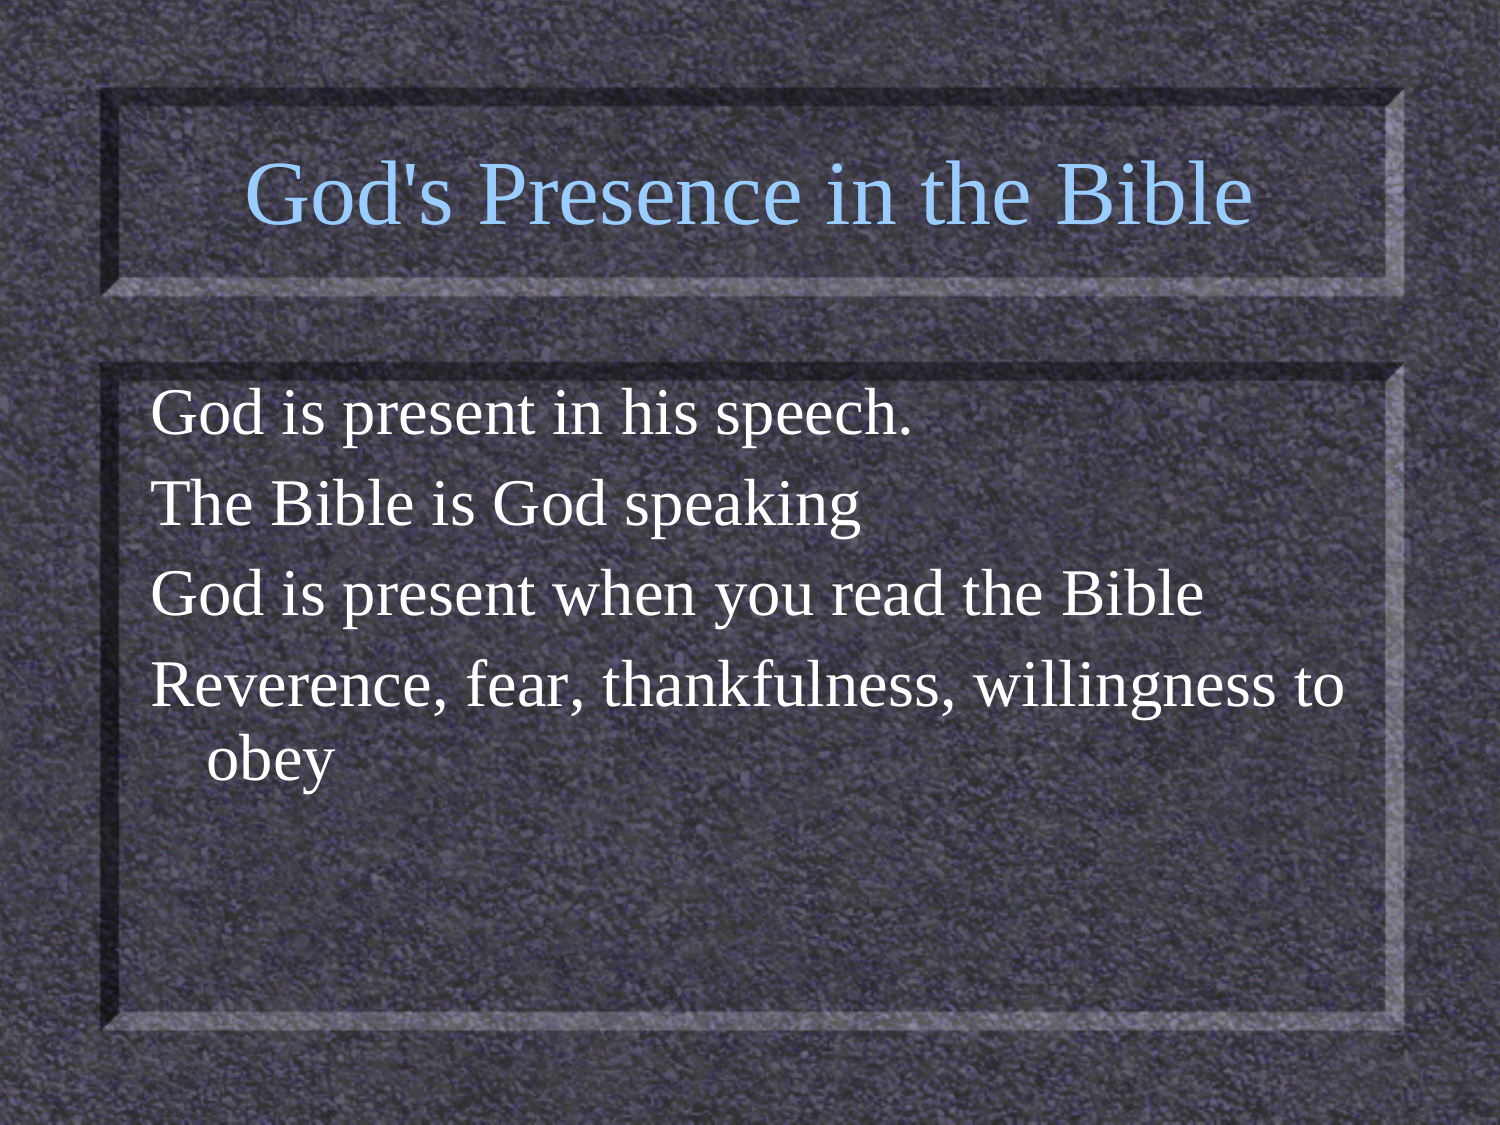

# God's Presence in the Bible
God is present in his speech.
The Bible is God speaking
God is present when you read the Bible
Reverence, fear, thankfulness, willingness to obey